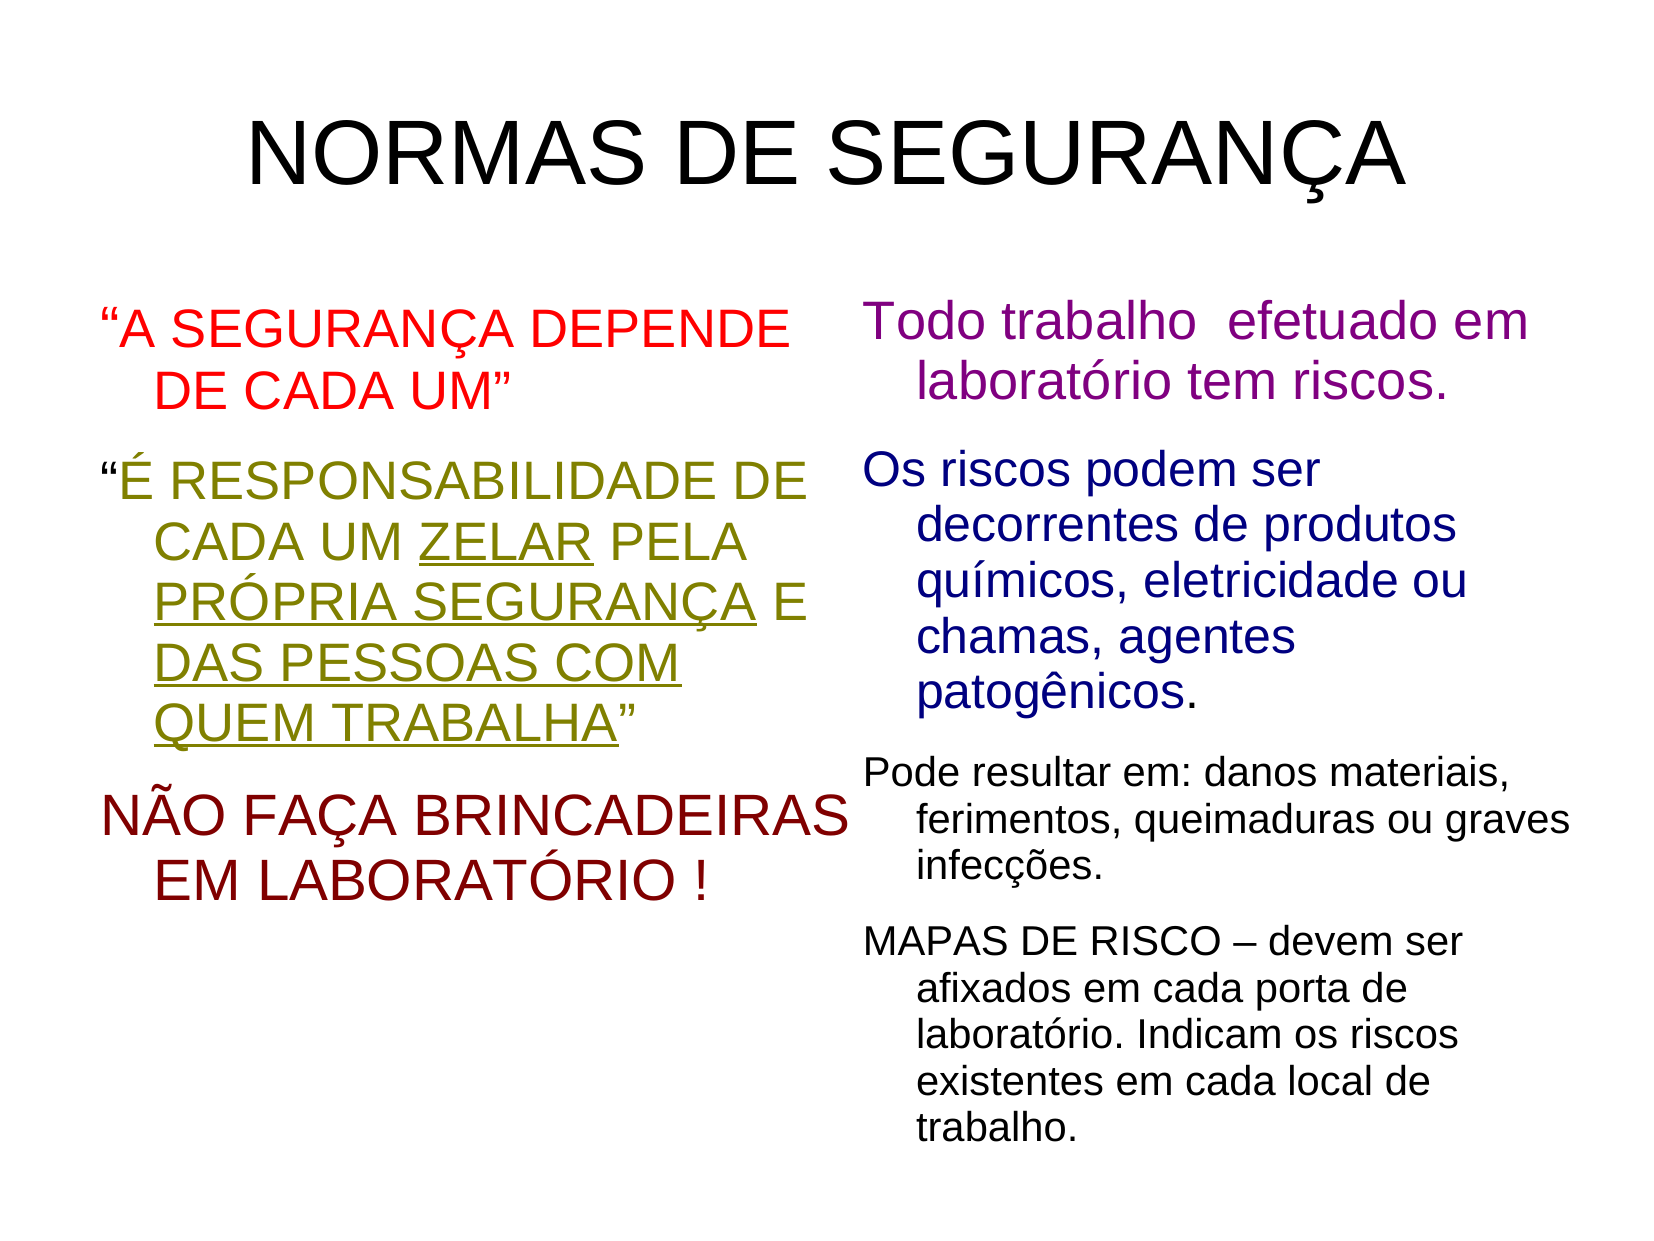

# NORMAS DE SEGURANÇA
Todo trabalho efetuado em laboratório tem riscos.
Os riscos podem ser decorrentes de produtos químicos, eletricidade ou chamas, agentes patogênicos.
Pode resultar em: danos materiais, ferimentos, queimaduras ou graves infecções.
MAPAS DE RISCO – devem ser afixados em cada porta de laboratório. Indicam os riscos existentes em cada local de trabalho.
“A SEGURANÇA DEPENDE DE CADA UM”
“É RESPONSABILIDADE DE CADA UM ZELAR PELA PRÓPRIA SEGURANÇA E DAS PESSOAS COM QUEM TRABALHA”
NÃO FAÇA BRINCADEIRAS EM LABORATÓRIO !